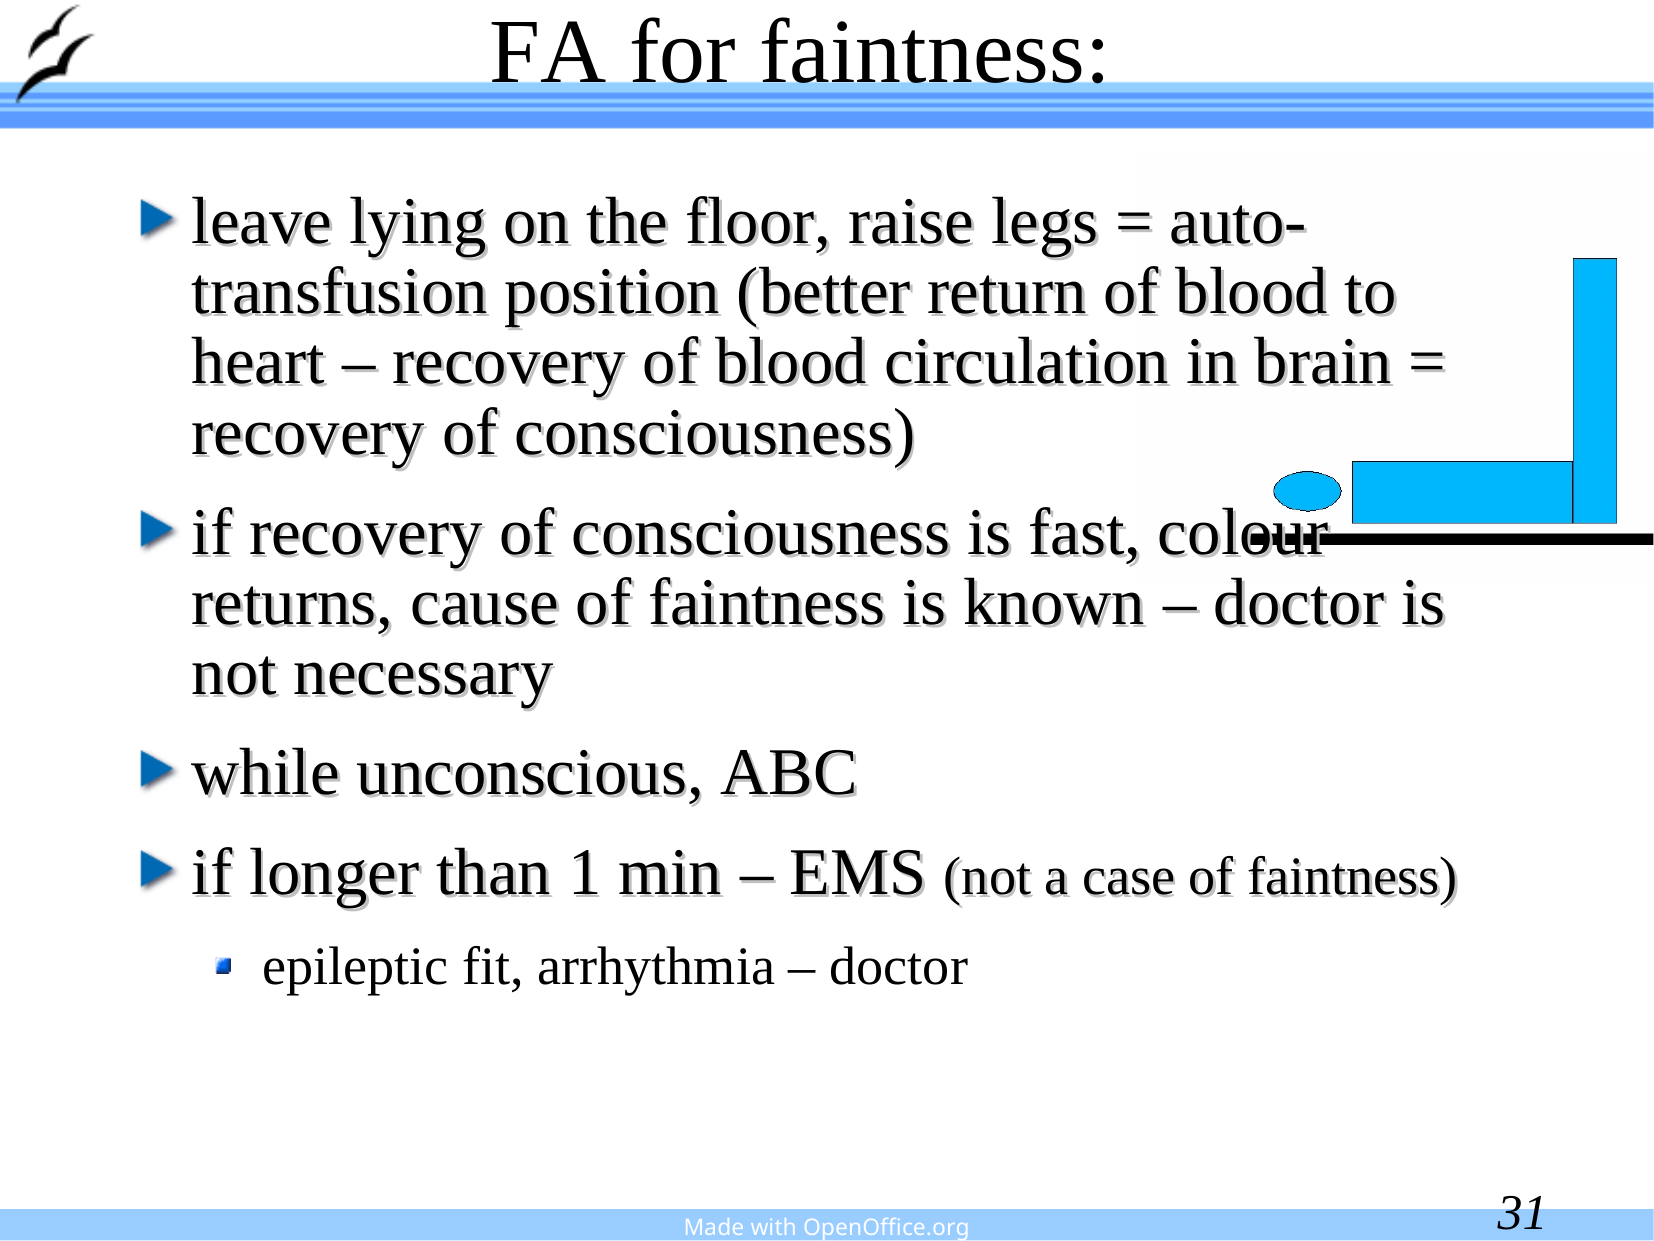

# FA for faintness:
leave lying on the floor, raise legs = auto-transfusion position (better return of blood to heart – recovery of blood circulation in brain = recovery of consciousness)
if recovery of consciousness is fast, colour returns, cause of faintness is known – doctor is not necessary
while unconscious, ABC
if longer than 1 min – EMS (not a case of faintness)
epileptic fit, arrhythmia – doctor